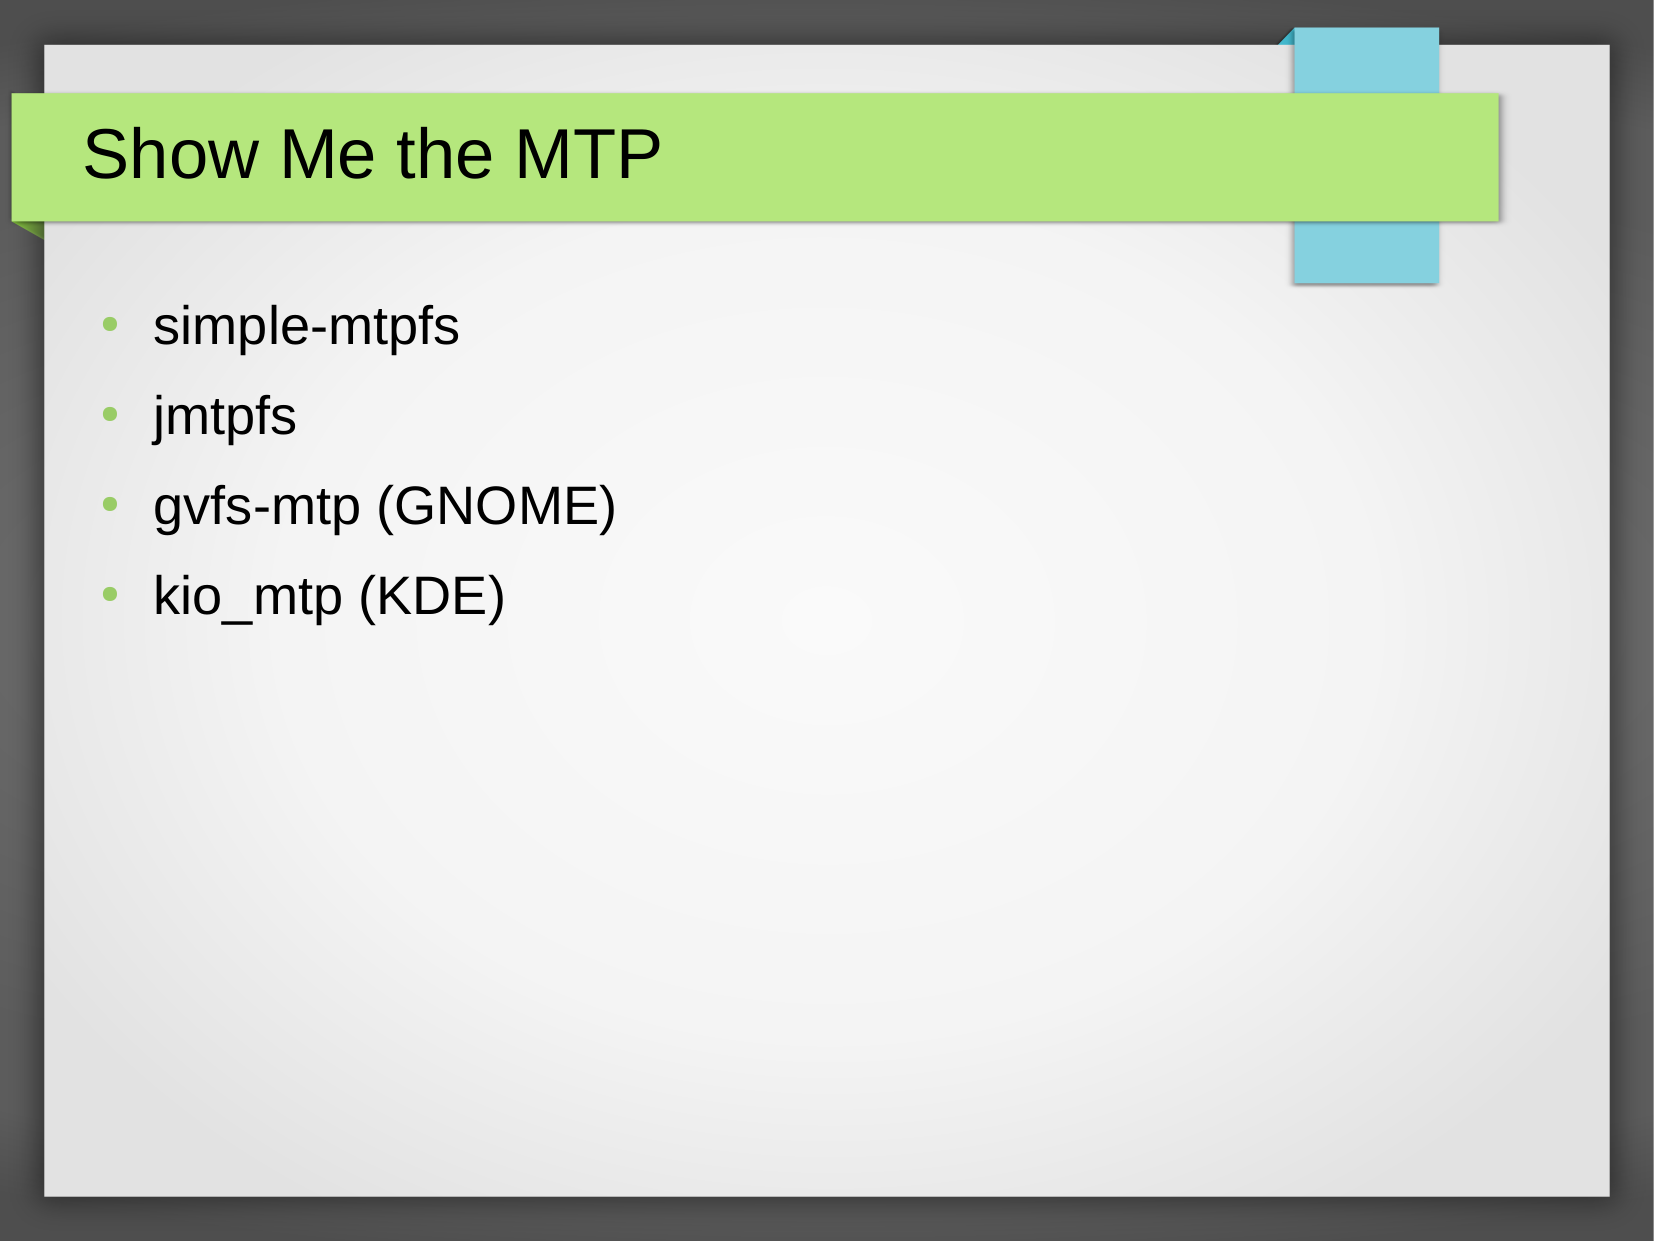

# Show Me the MTP
simple-mtpfs
jmtpfs
gvfs-mtp (GNOME)
kio_mtp (KDE)